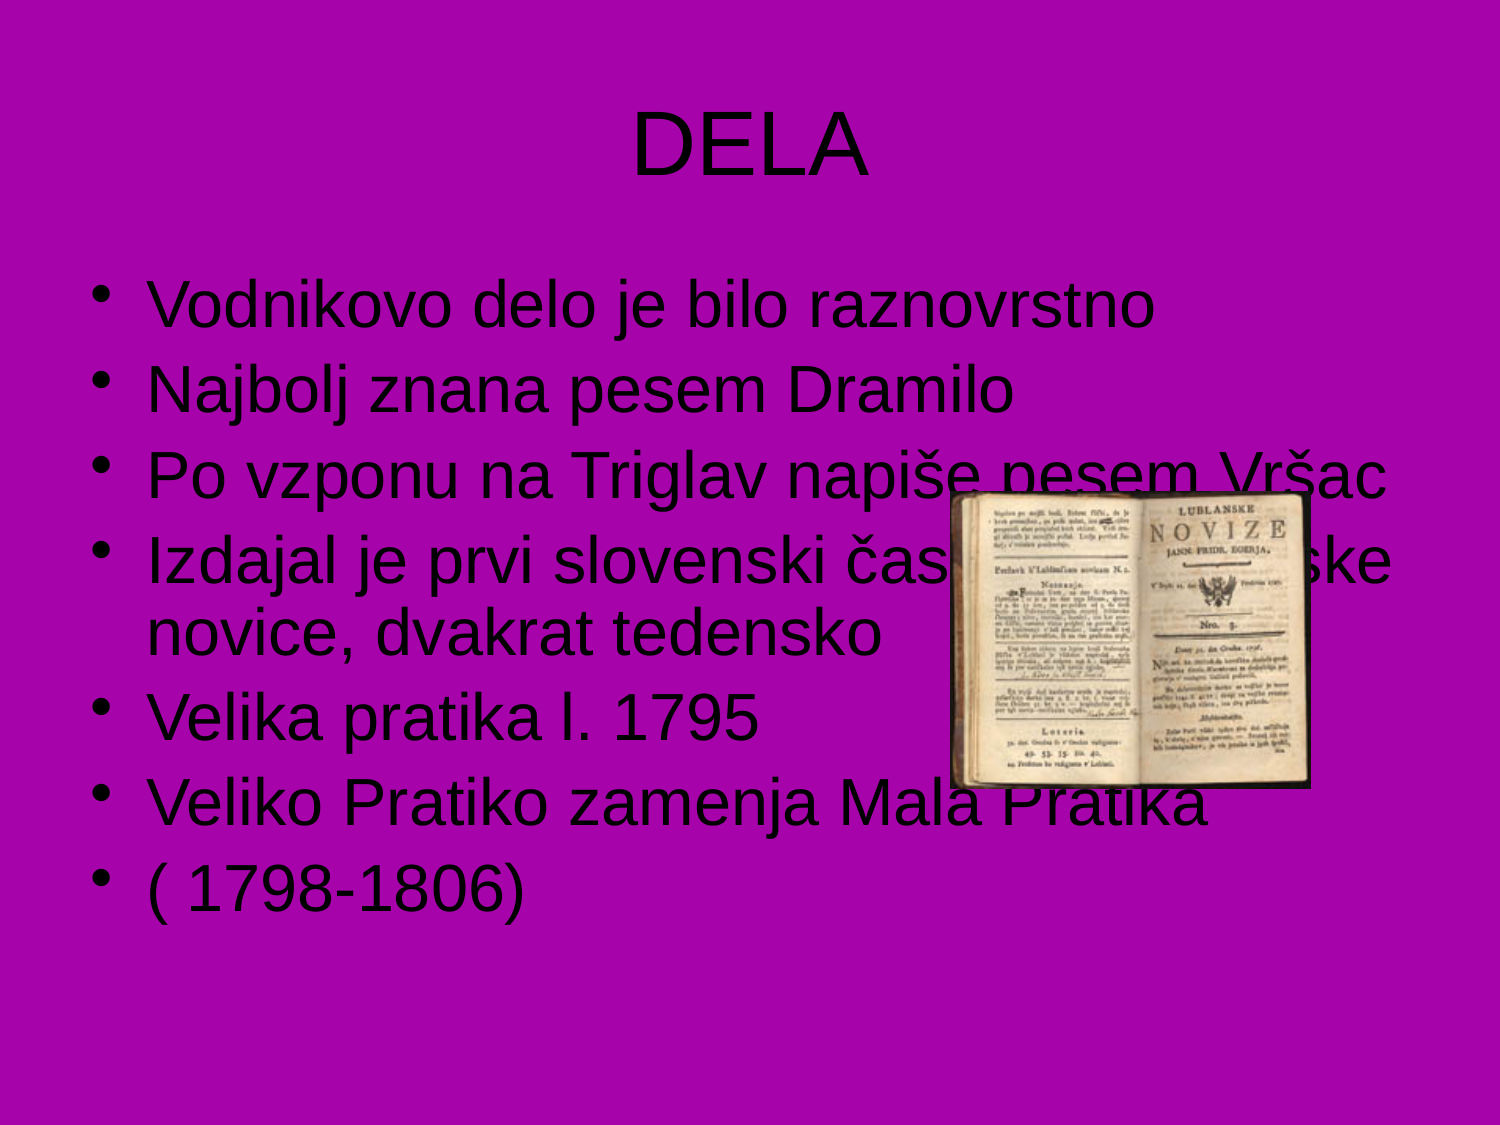

# DELA
Vodnikovo delo je bilo raznovrstno
Najbolj znana pesem Dramilo
Po vzponu na Triglav napiše pesem Vršac
Izdajal je prvi slovenski časopis Lublanske novice, dvakrat tedensko
Velika pratika l. 1795
Veliko Pratiko zamenja Mala Pratika
( 1798-1806)